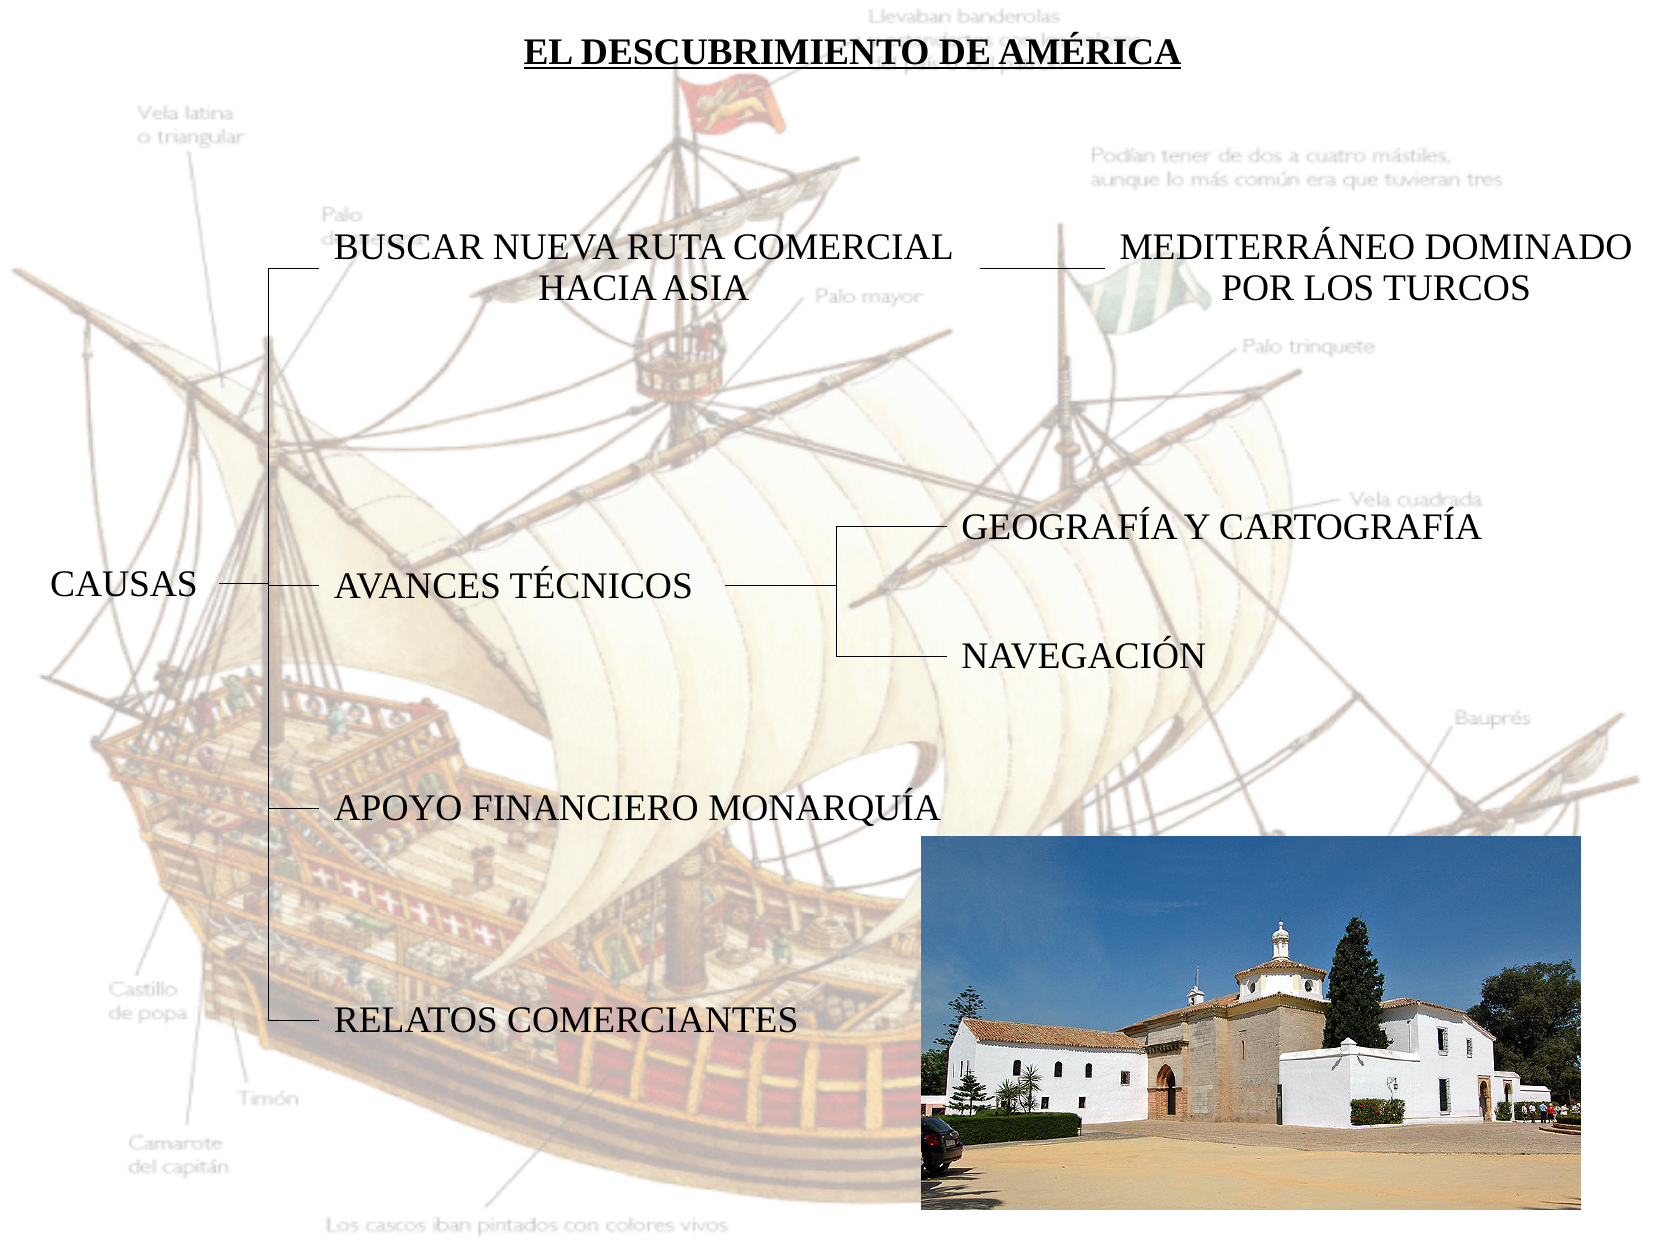

EL DESCUBRIMIENTO DE AMÉRICA
BUSCAR NUEVA RUTA COMERCIAL
HACIA ASIA
MEDITERRÁNEO DOMINADO
POR LOS TURCOS
GEOGRAFÍA Y CARTOGRAFÍA
CAUSAS
AVANCES TÉCNICOS
NAVEGACIÓN
APOYO FINANCIERO MONARQUÍA
RELATOS COMERCIANTES